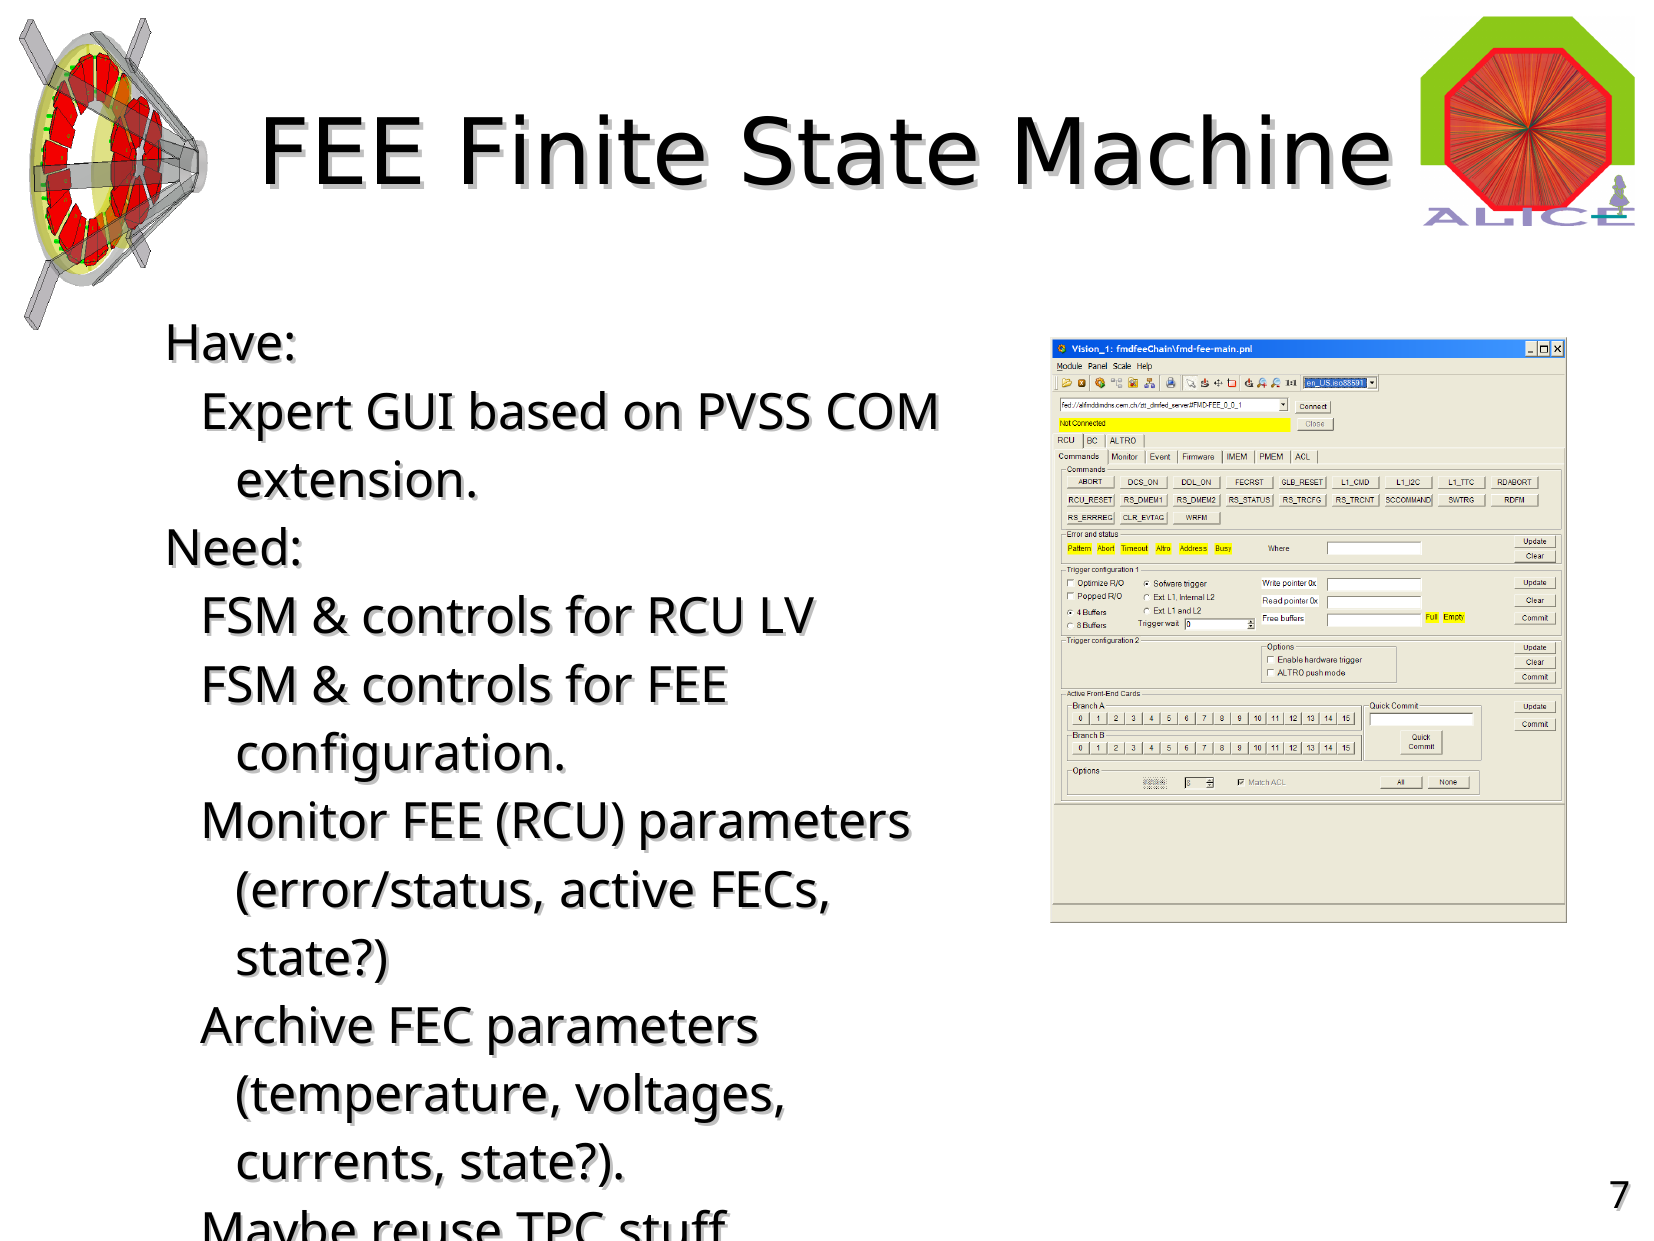

# FEE Finite State Machine
Have:
Expert GUI based on PVSS COM extension.
Need:
FSM & controls for RCU LV
FSM & controls for FEE configuration.
Monitor FEE (RCU) parameters (error/status, active FECs, state?)
Archive FEC parameters (temperature, voltages, currents, state?).
Maybe reuse TPC stuff.